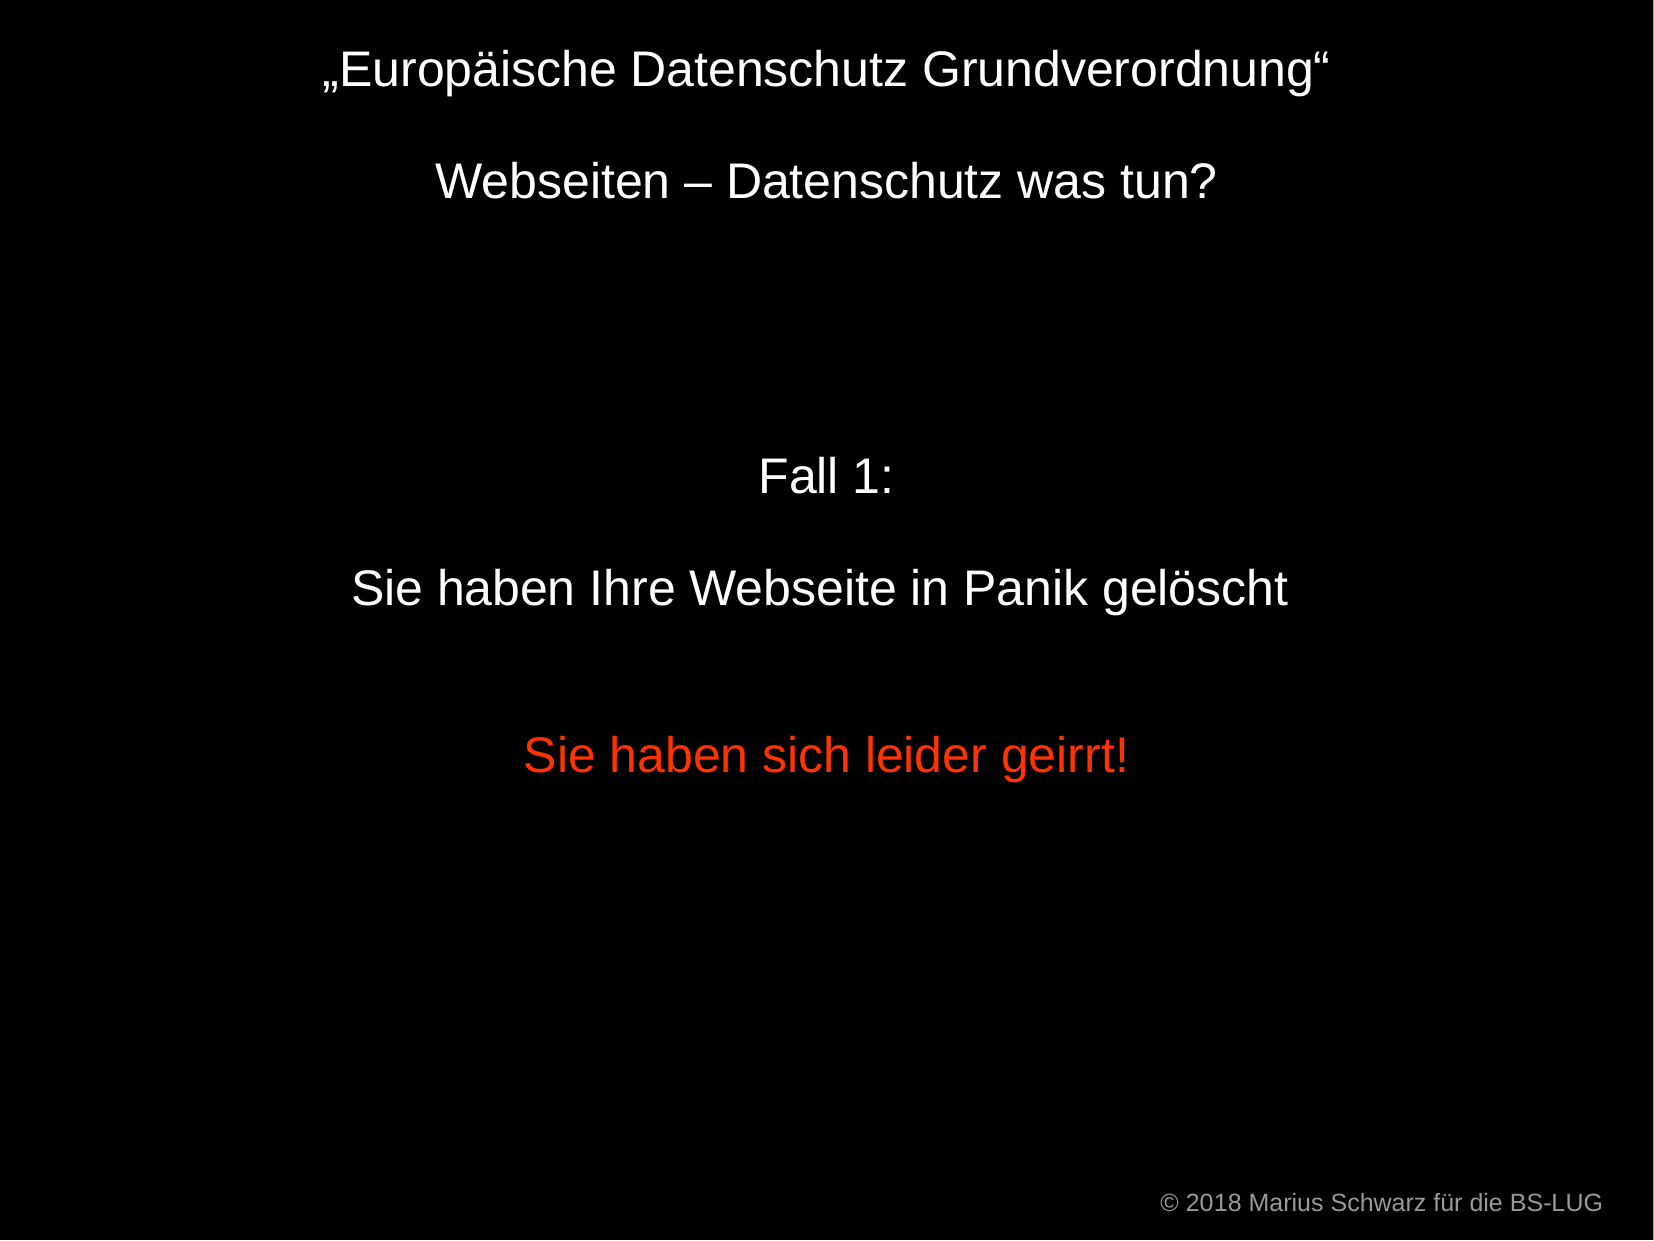

# „Europäische Datenschutz Grundverordnung“ Webseiten – Datenschutz was tun?
Fall 1:
Sie haben Ihre Webseite in Panik gelöscht
Sie haben sich leider geirrt!
© 2018 Marius Schwarz für die BS-LUG